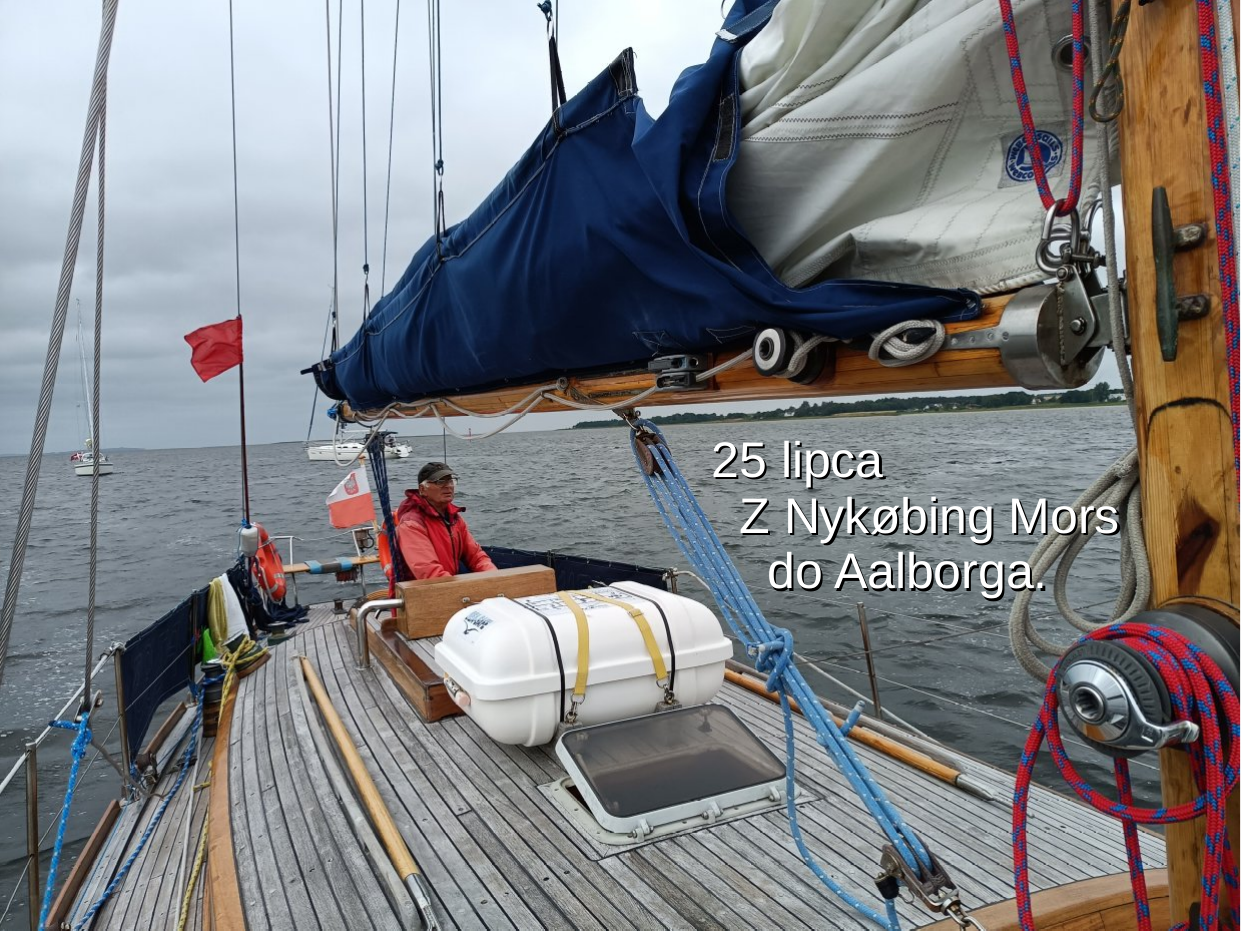

#
25 lipca
 Z Nykøbing Mors
 do Aalborga.